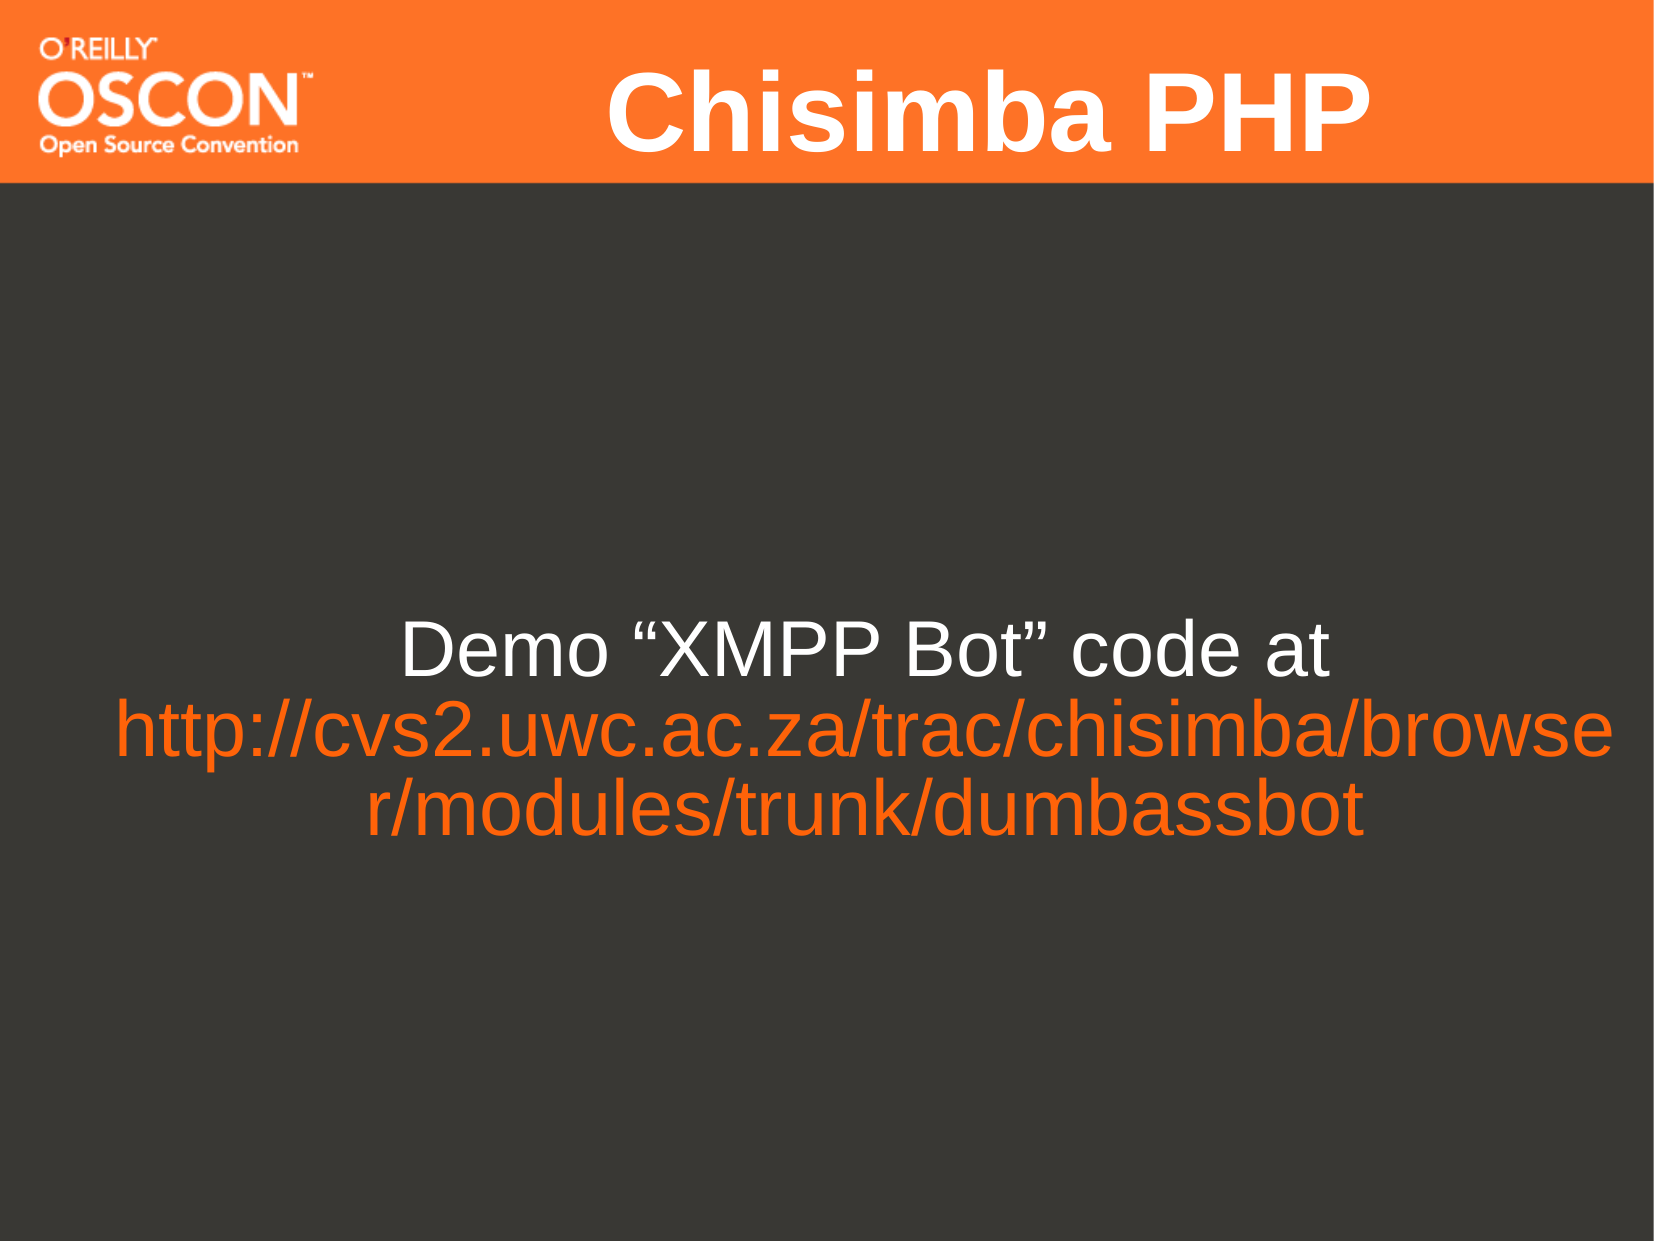

# Chisimba PHP
Demo “XMPP Bot” code at http://cvs2.uwc.ac.za/trac/chisimba/browser/modules/trunk/dumbassbot